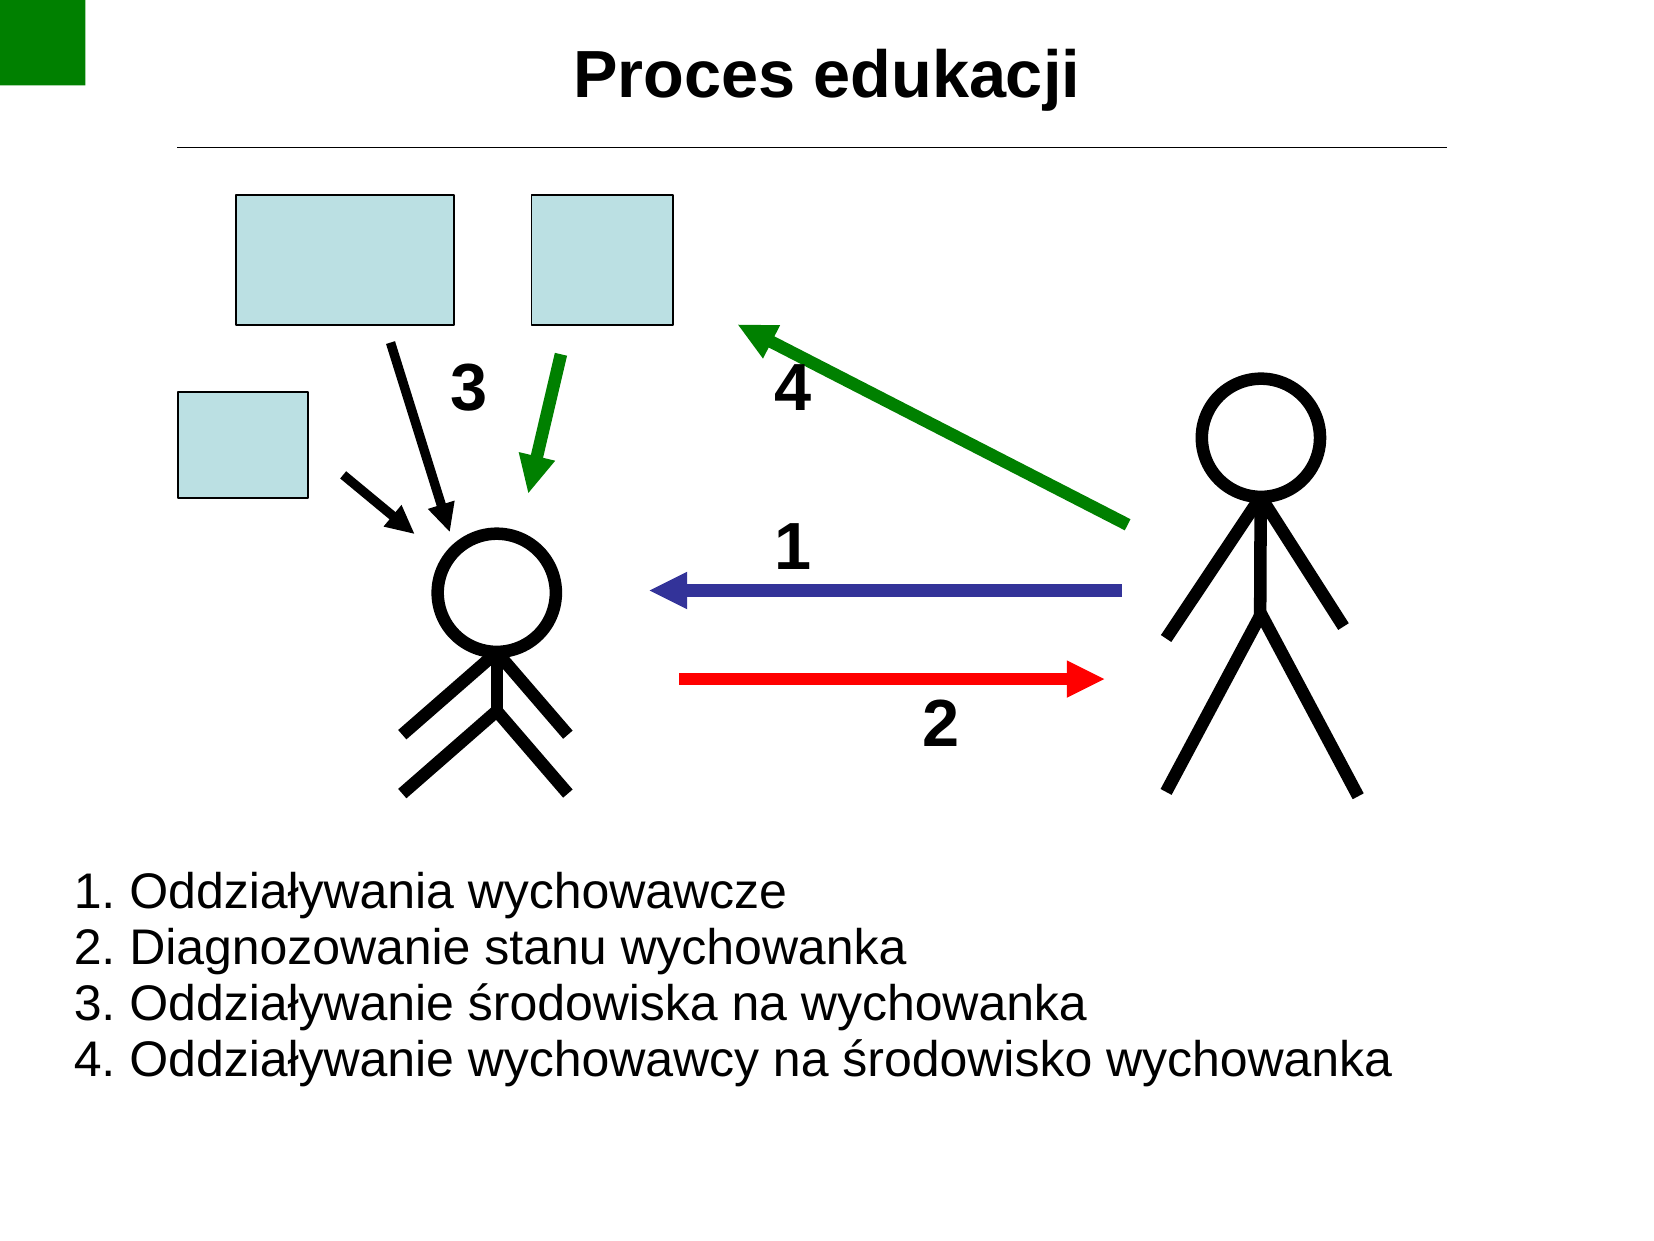

Proces edukacji
3
4
1
2
1. Oddziaływania wychowawcze
2. Diagnozowanie stanu wychowanka
3. Oddziaływanie środowiska na wychowanka
4. Oddziaływanie wychowawcy na środowisko wychowanka